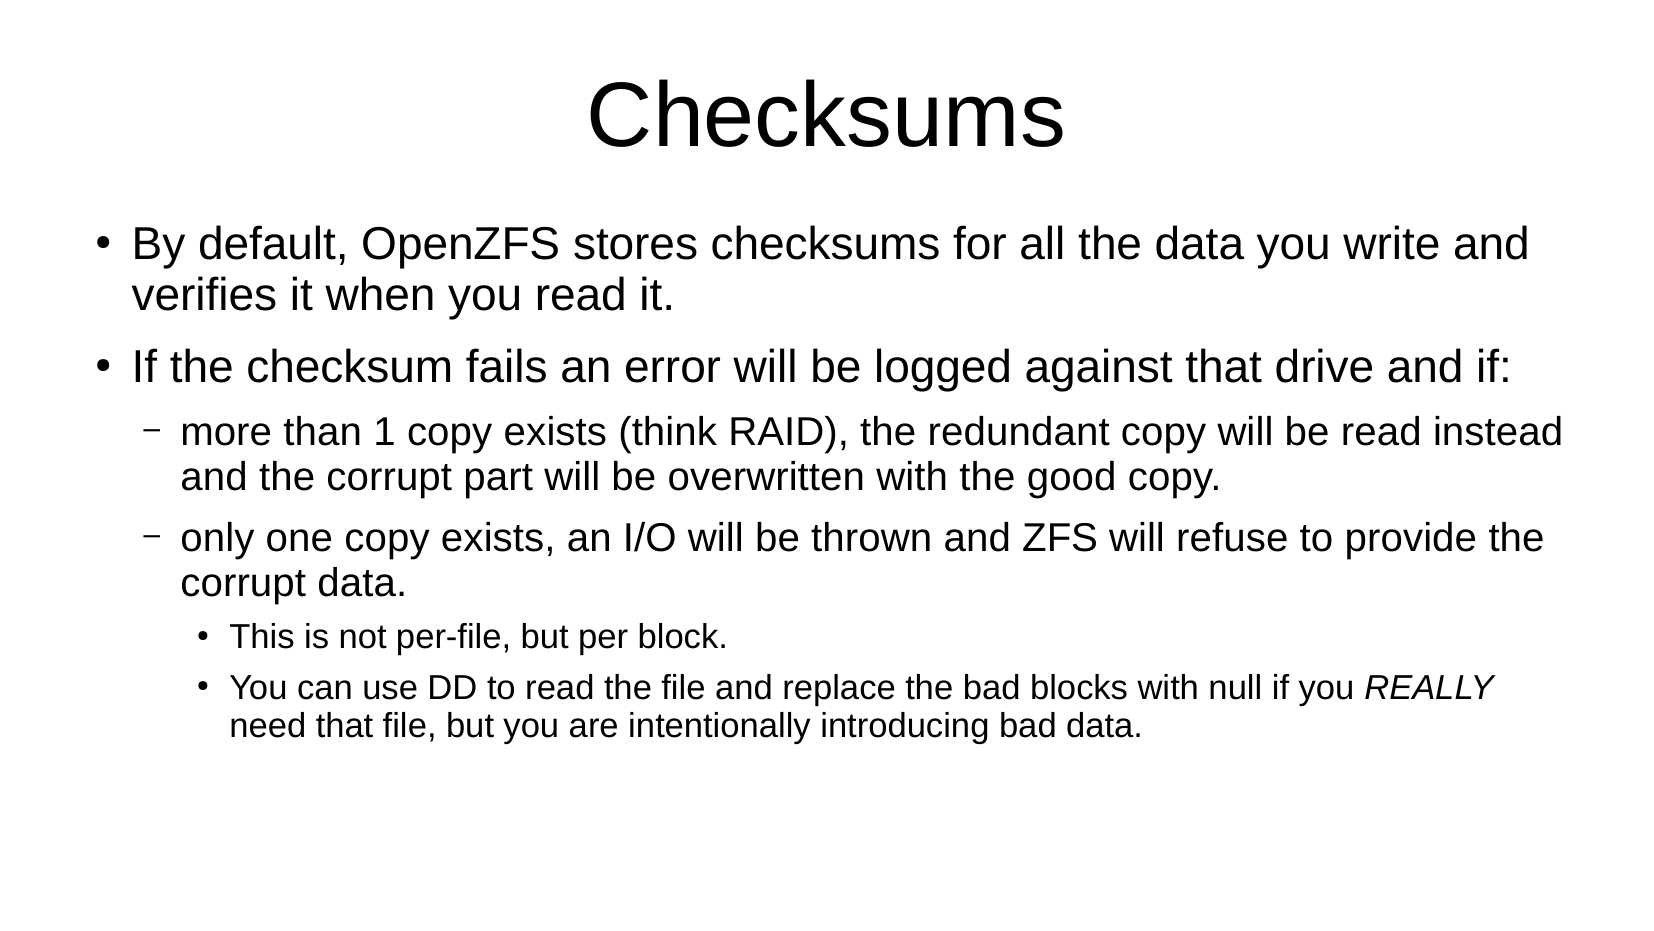

# Checksums
By default, OpenZFS stores checksums for all the data you write and verifies it when you read it.
If the checksum fails an error will be logged against that drive and if:
more than 1 copy exists (think RAID), the redundant copy will be read instead and the corrupt part will be overwritten with the good copy.
only one copy exists, an I/O will be thrown and ZFS will refuse to provide the corrupt data.
This is not per-file, but per block.
You can use DD to read the file and replace the bad blocks with null if you REALLY need that file, but you are intentionally introducing bad data.